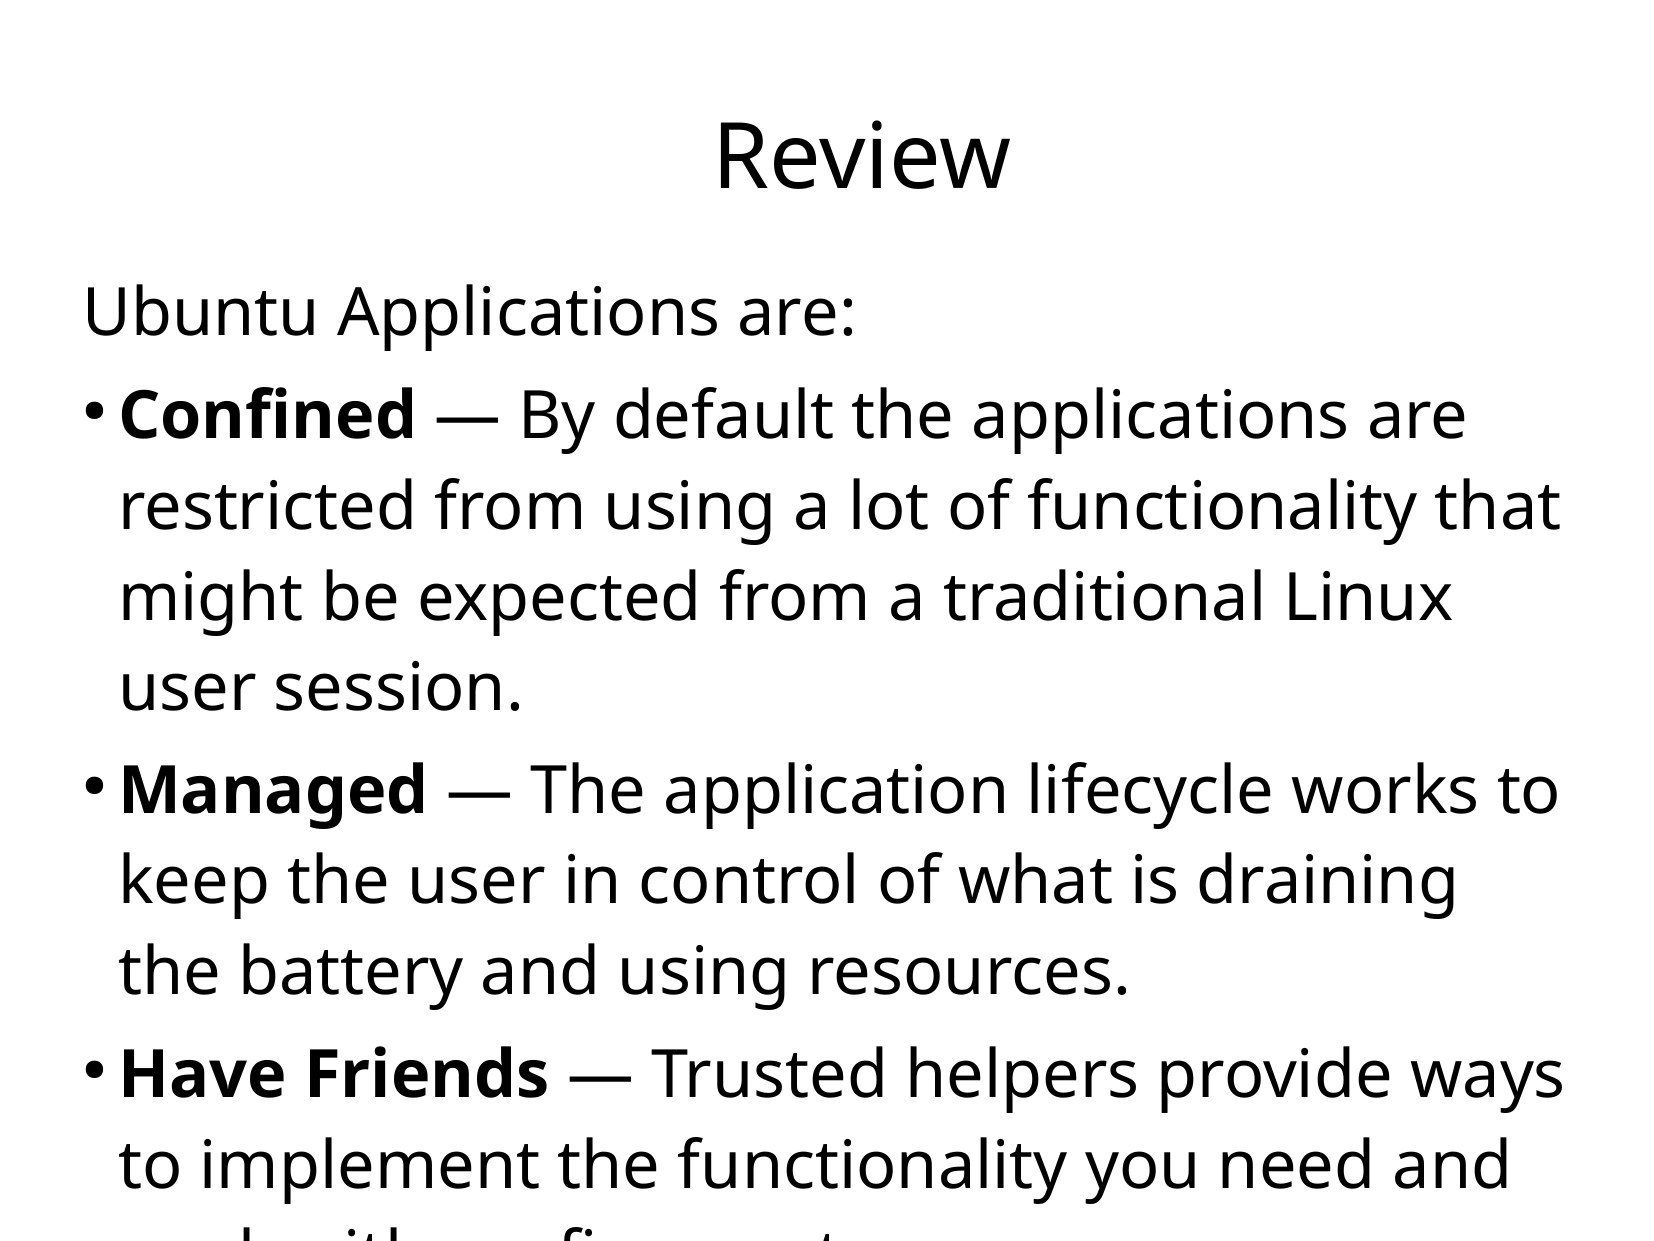

Review
# Ubuntu Applications are:
Confined — By default the applications are restricted from using a lot of functionality that might be expected from a traditional Linux user session.
Managed — The application lifecycle works to keep the user in control of what is draining the battery and using resources.
Have Friends — Trusted helpers provide ways to implement the functionality you need and work with confinement.